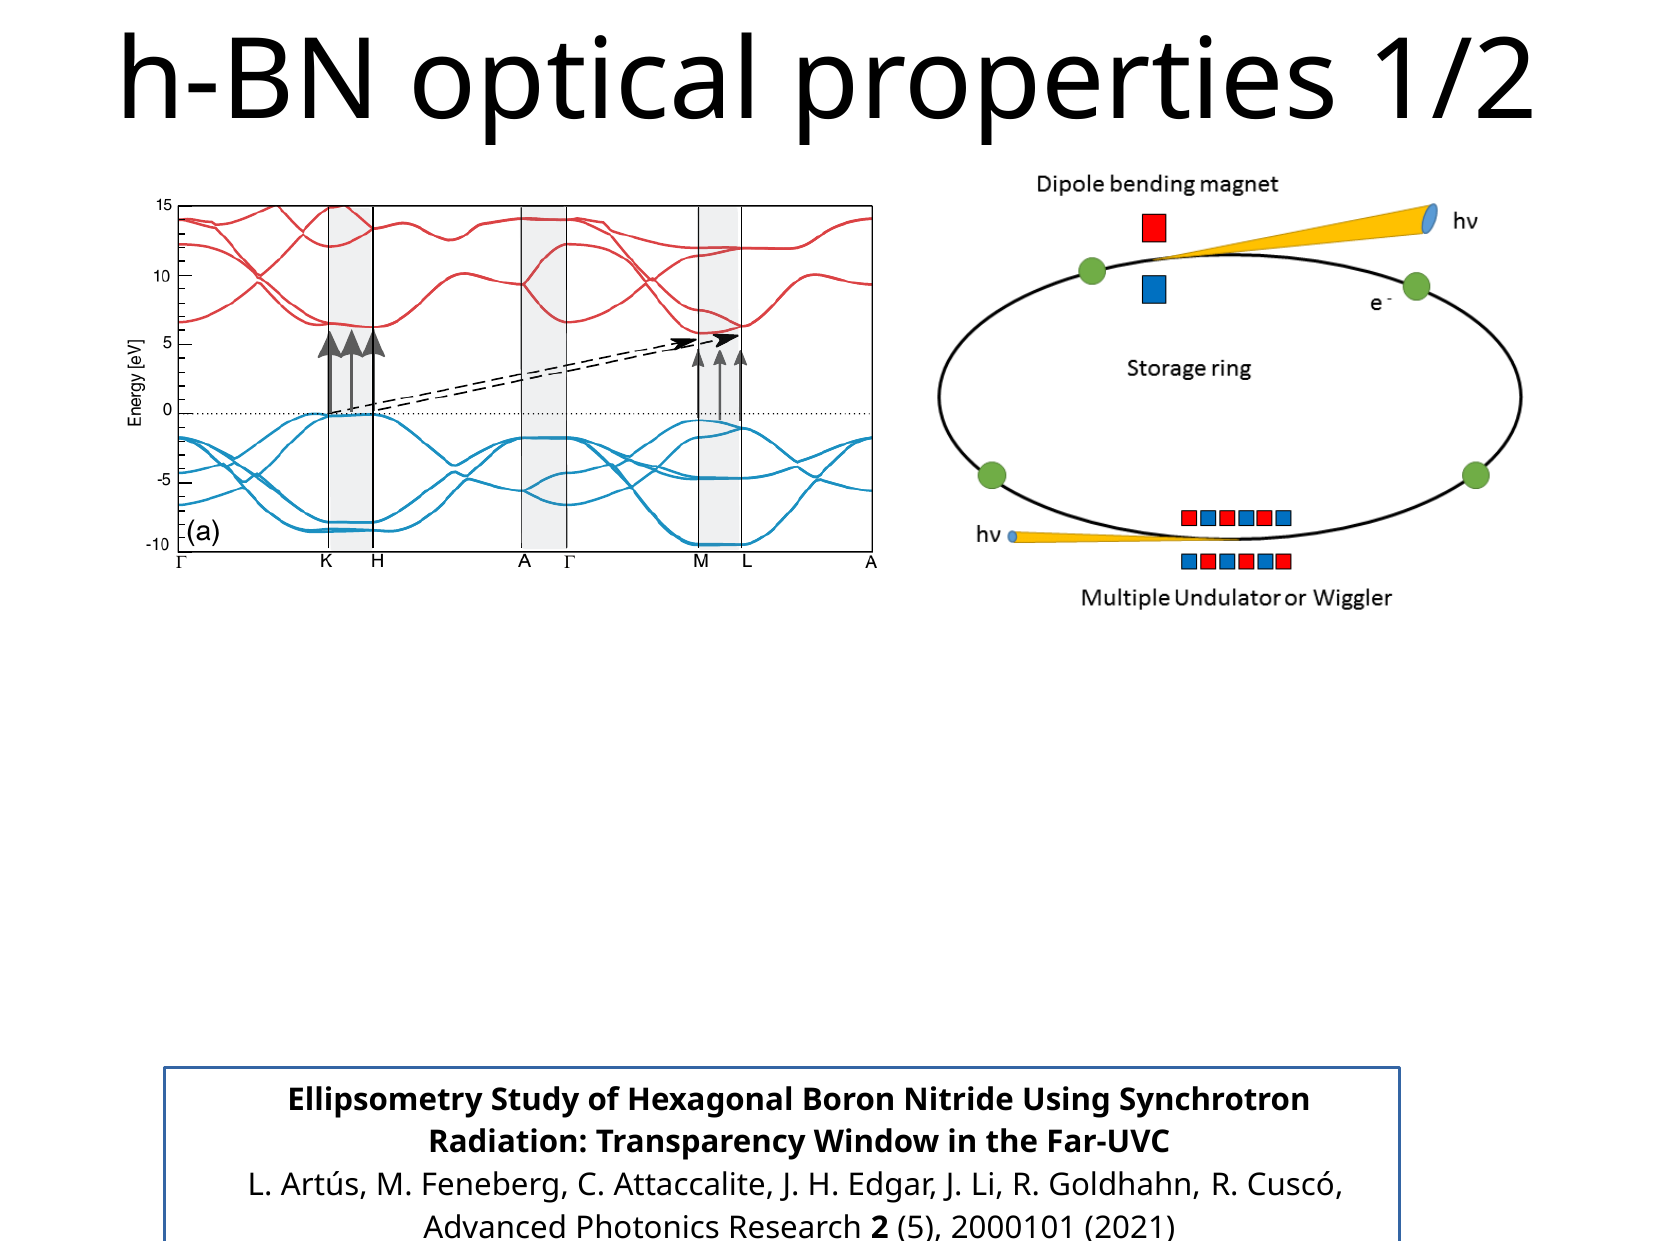

# h-BN optical properties 1/2
Ellipsometry Study of Hexagonal Boron Nitride Using Synchrotron Radiation: Transparency Window in the Far‐UVC
L. Artús, M. Feneberg, C. Attaccalite, J. H. Edgar, J. Li, R. Goldhahn, R. Cuscó,
Advanced Photonics Research 2 (5), 2000101 (2021)